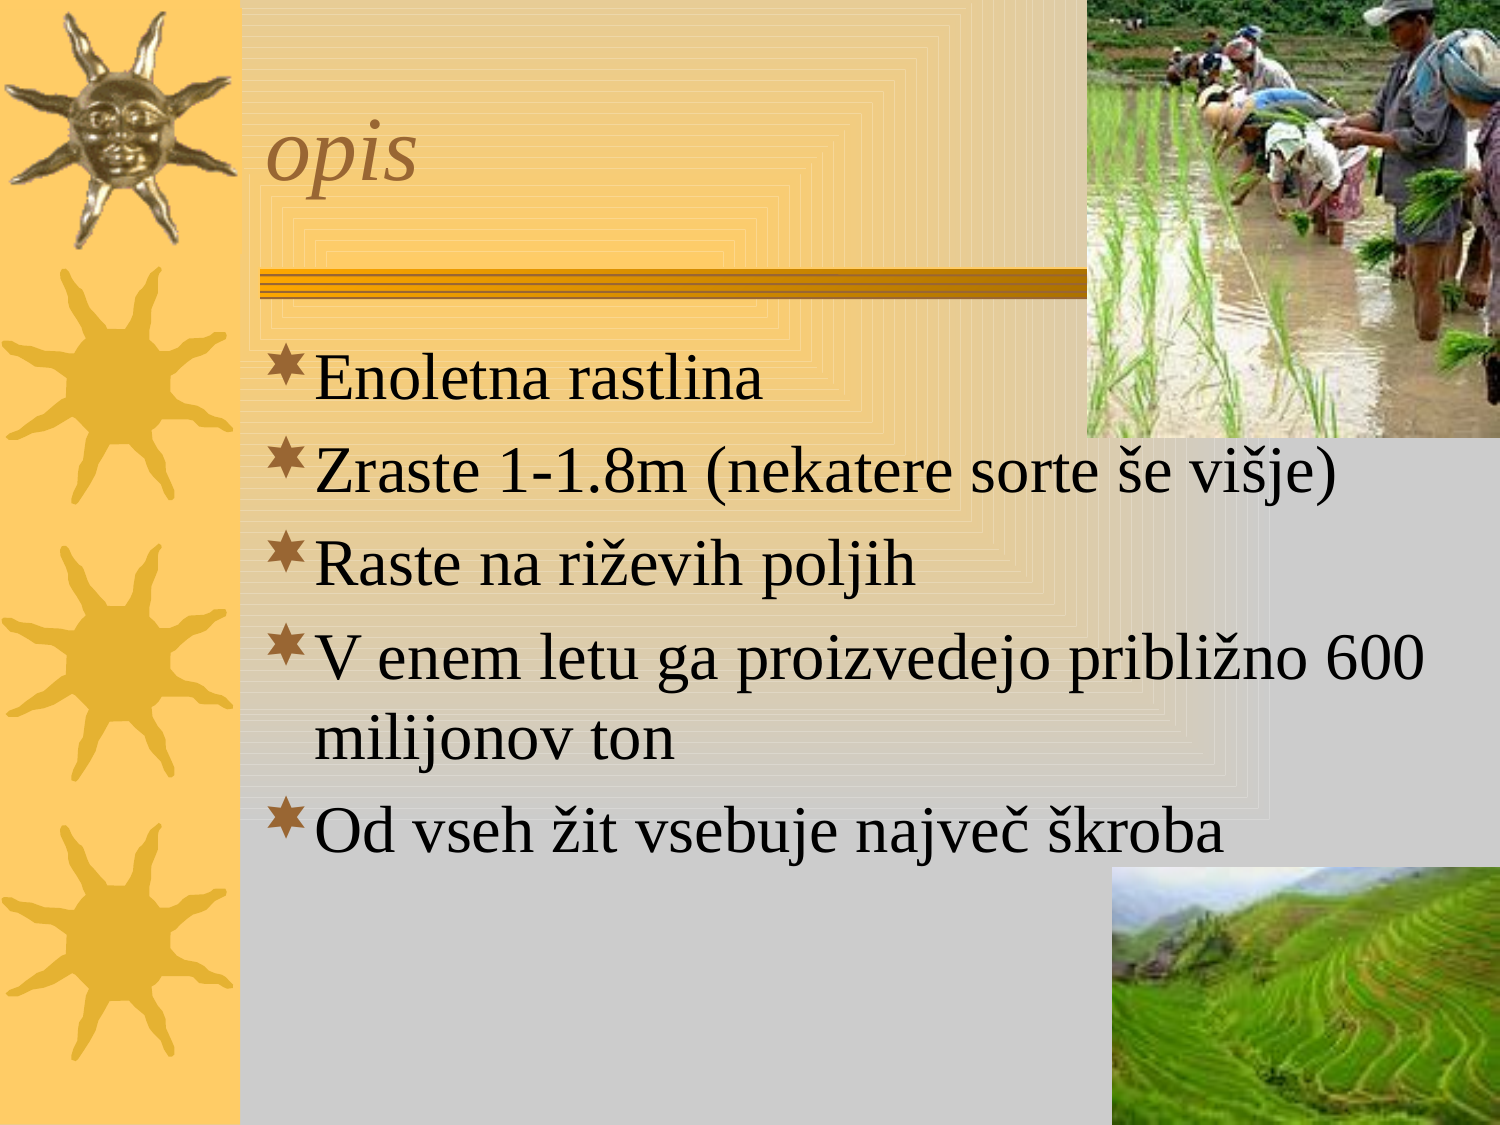

# opis
Enoletna rastlina
Zraste 1-1.8m (nekatere sorte še višje)
Raste na riževih poljih
V enem letu ga proizvedejo približno 600 milijonov ton
Od vseh žit vsebuje največ škroba